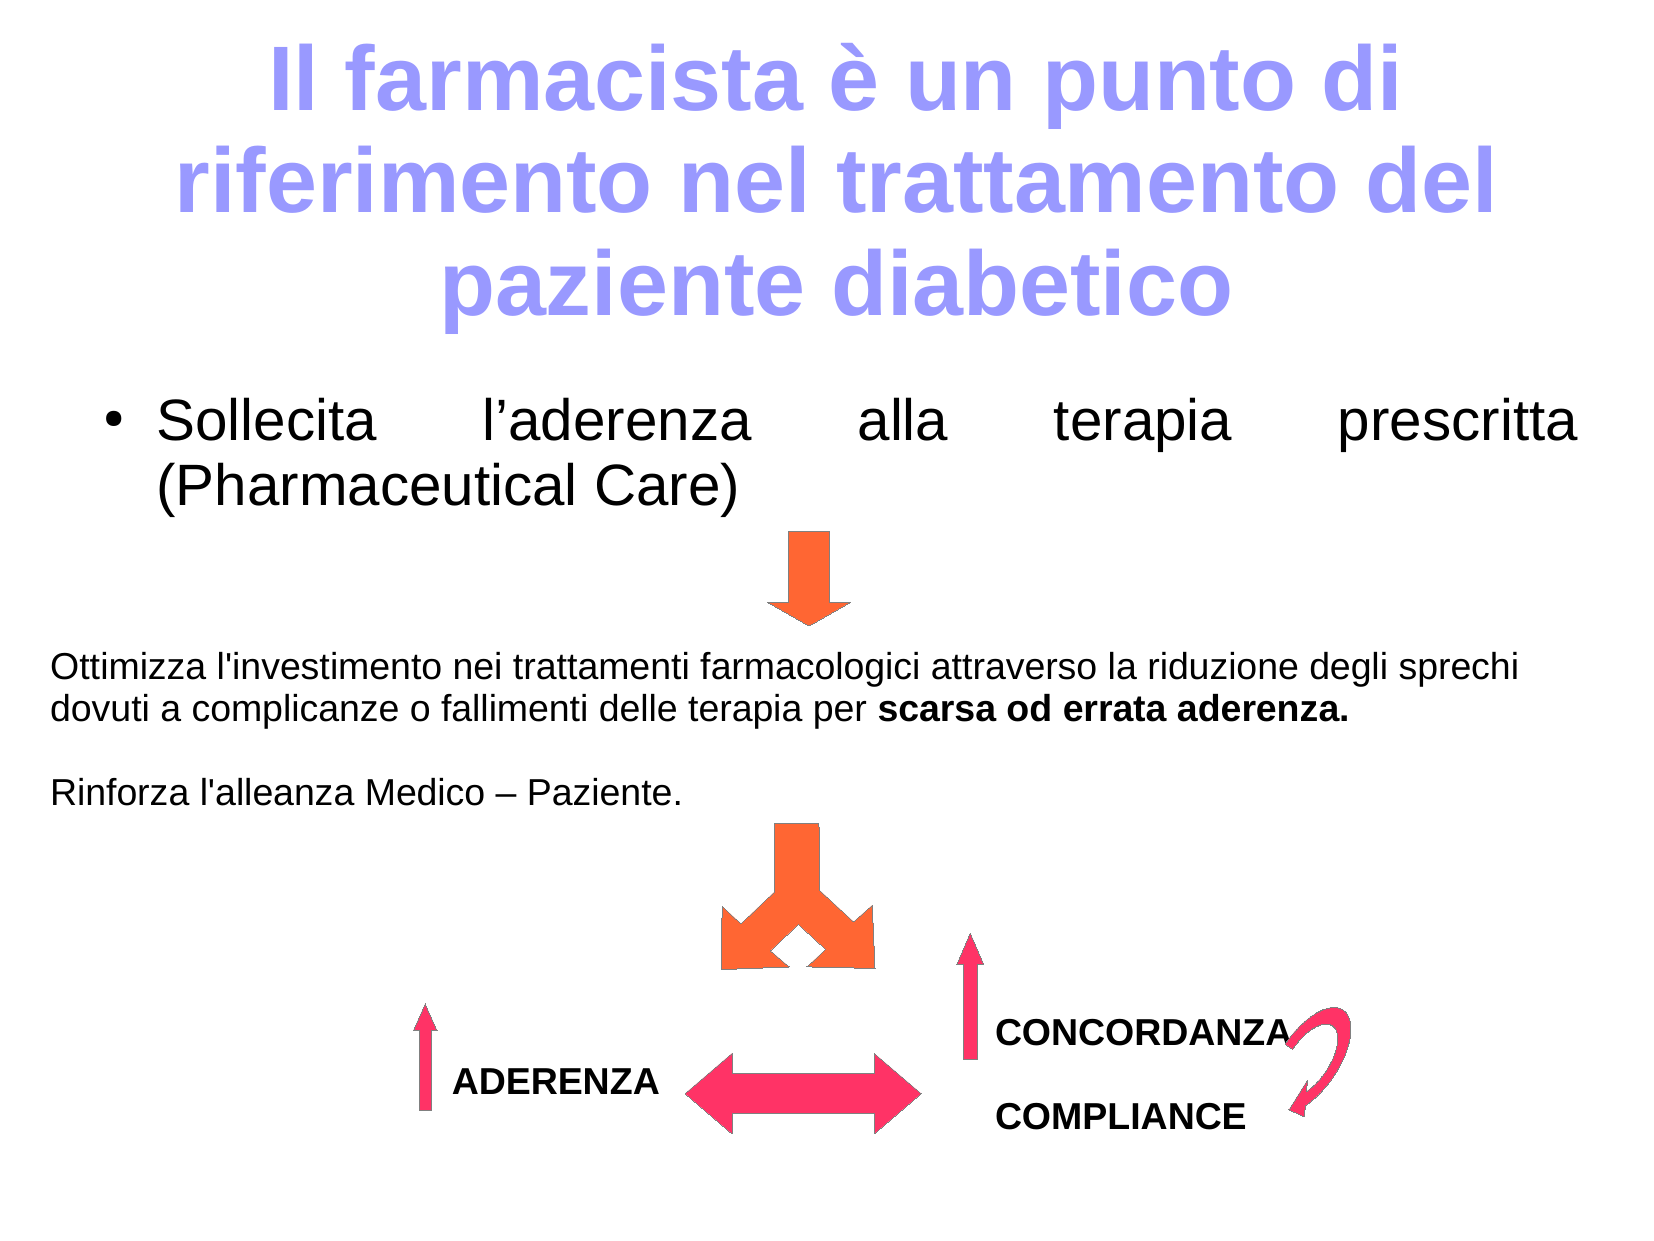

Il farmacista è un punto di riferimento nel trattamento del paziente diabetico
Sollecita l’aderenza alla terapia prescritta (Pharmaceutical Care)
Ottimizza l'investimento nei trattamenti farmacologici attraverso la riduzione degli sprechi dovuti a complicanze o fallimenti delle terapia per scarsa od errata aderenza.
Rinforza l'alleanza Medico – Paziente.
CONCORDANZA
COMPLIANCE
ADERENZA